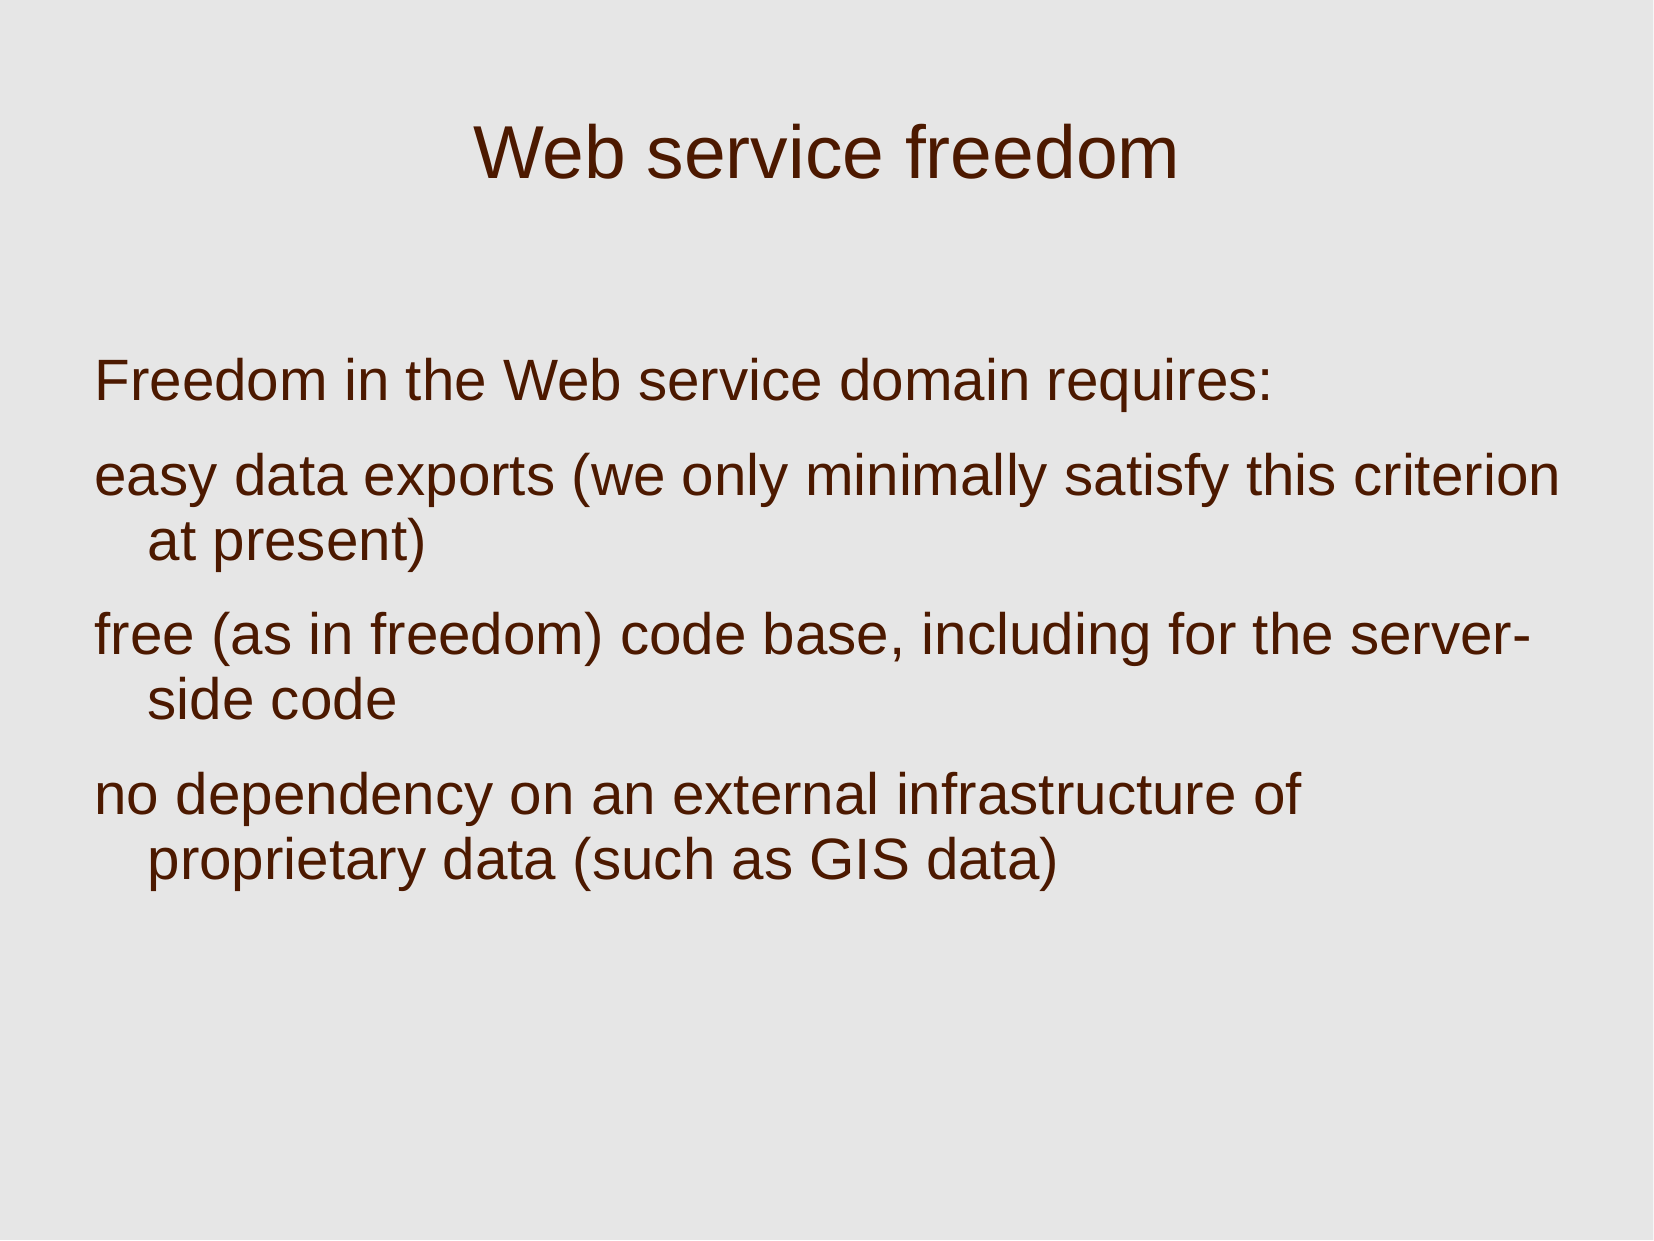

# Web service freedom
Freedom in the Web service domain requires:
easy data exports (we only minimally satisfy this criterion at present)
free (as in freedom) code base, including for the server-side code
no dependency on an external infrastructure of proprietary data (such as GIS data)